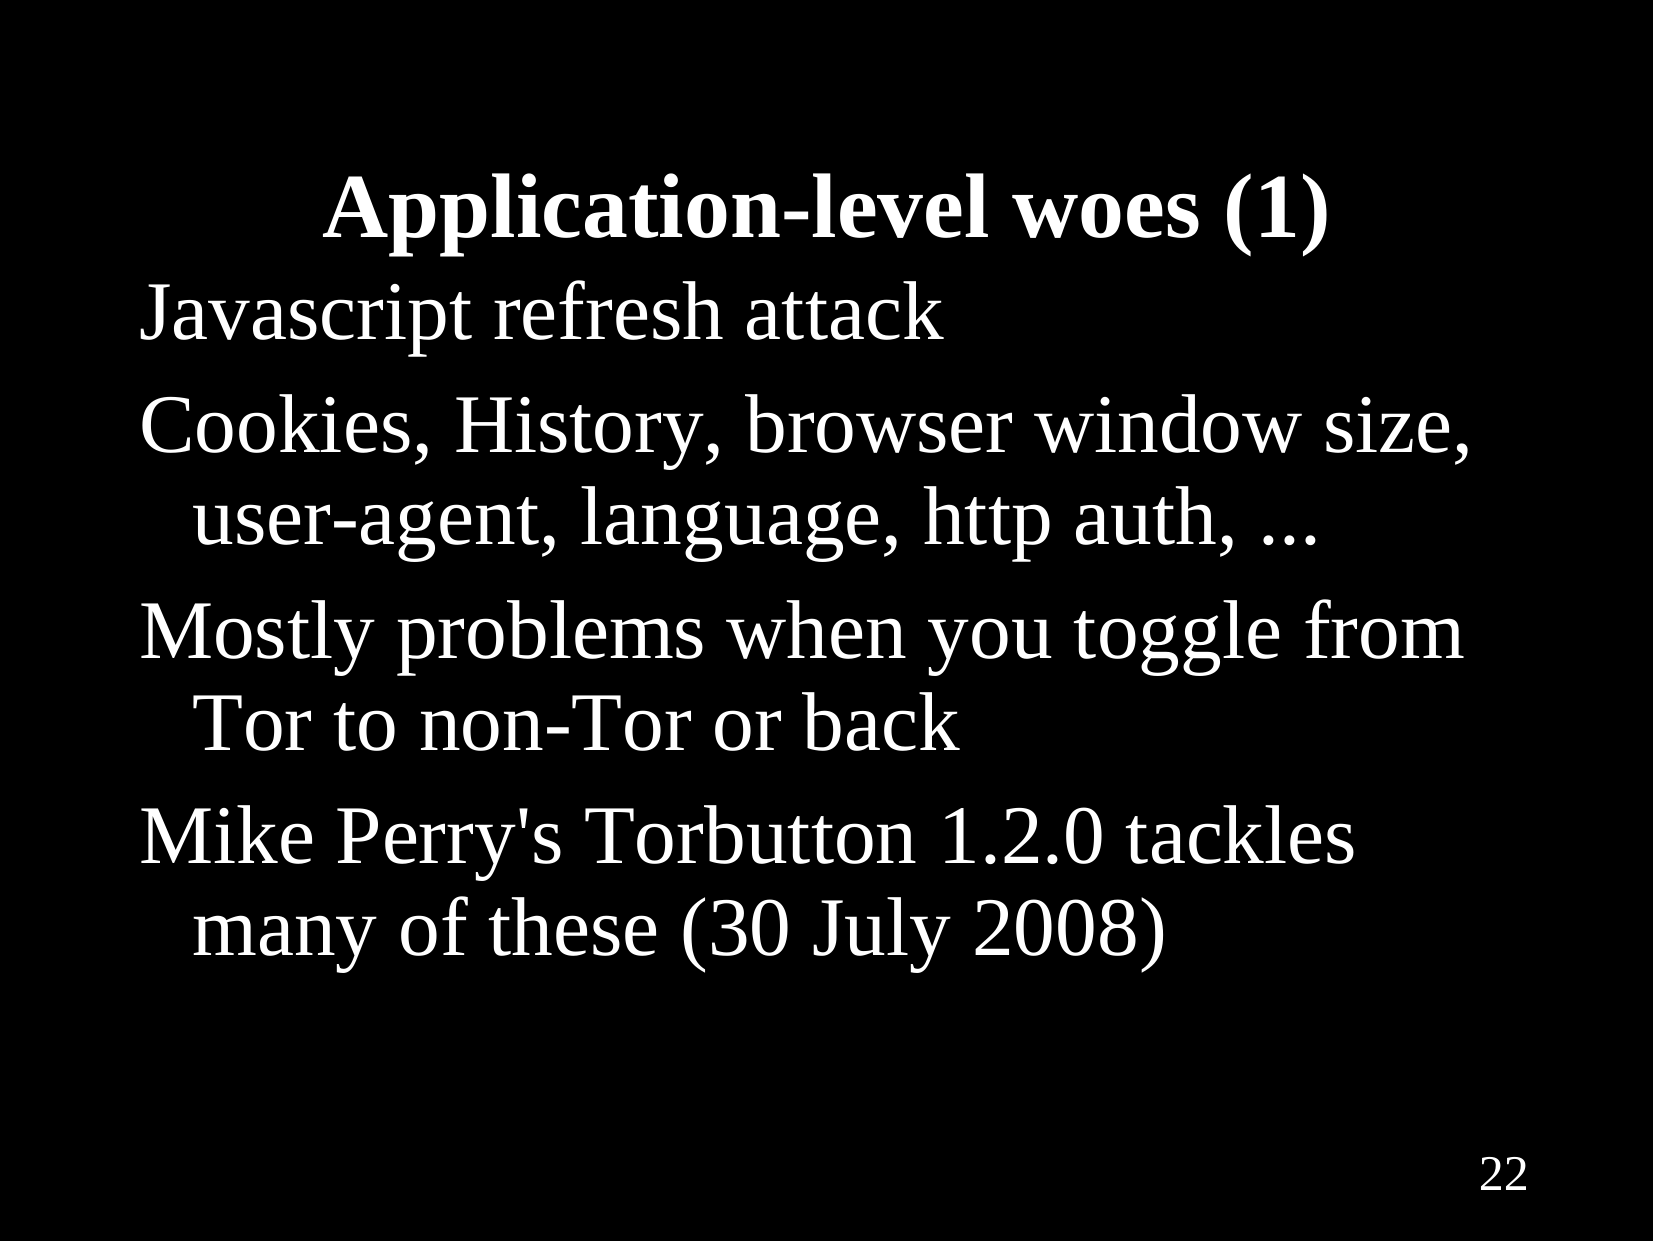

# Application-level woes (1)
Javascript refresh attack
Cookies, History, browser window size, user-agent, language, http auth, ...
Mostly problems when you toggle from Tor to non-Tor or back
Mike Perry's Torbutton 1.2.0 tackles many of these (30 July 2008)